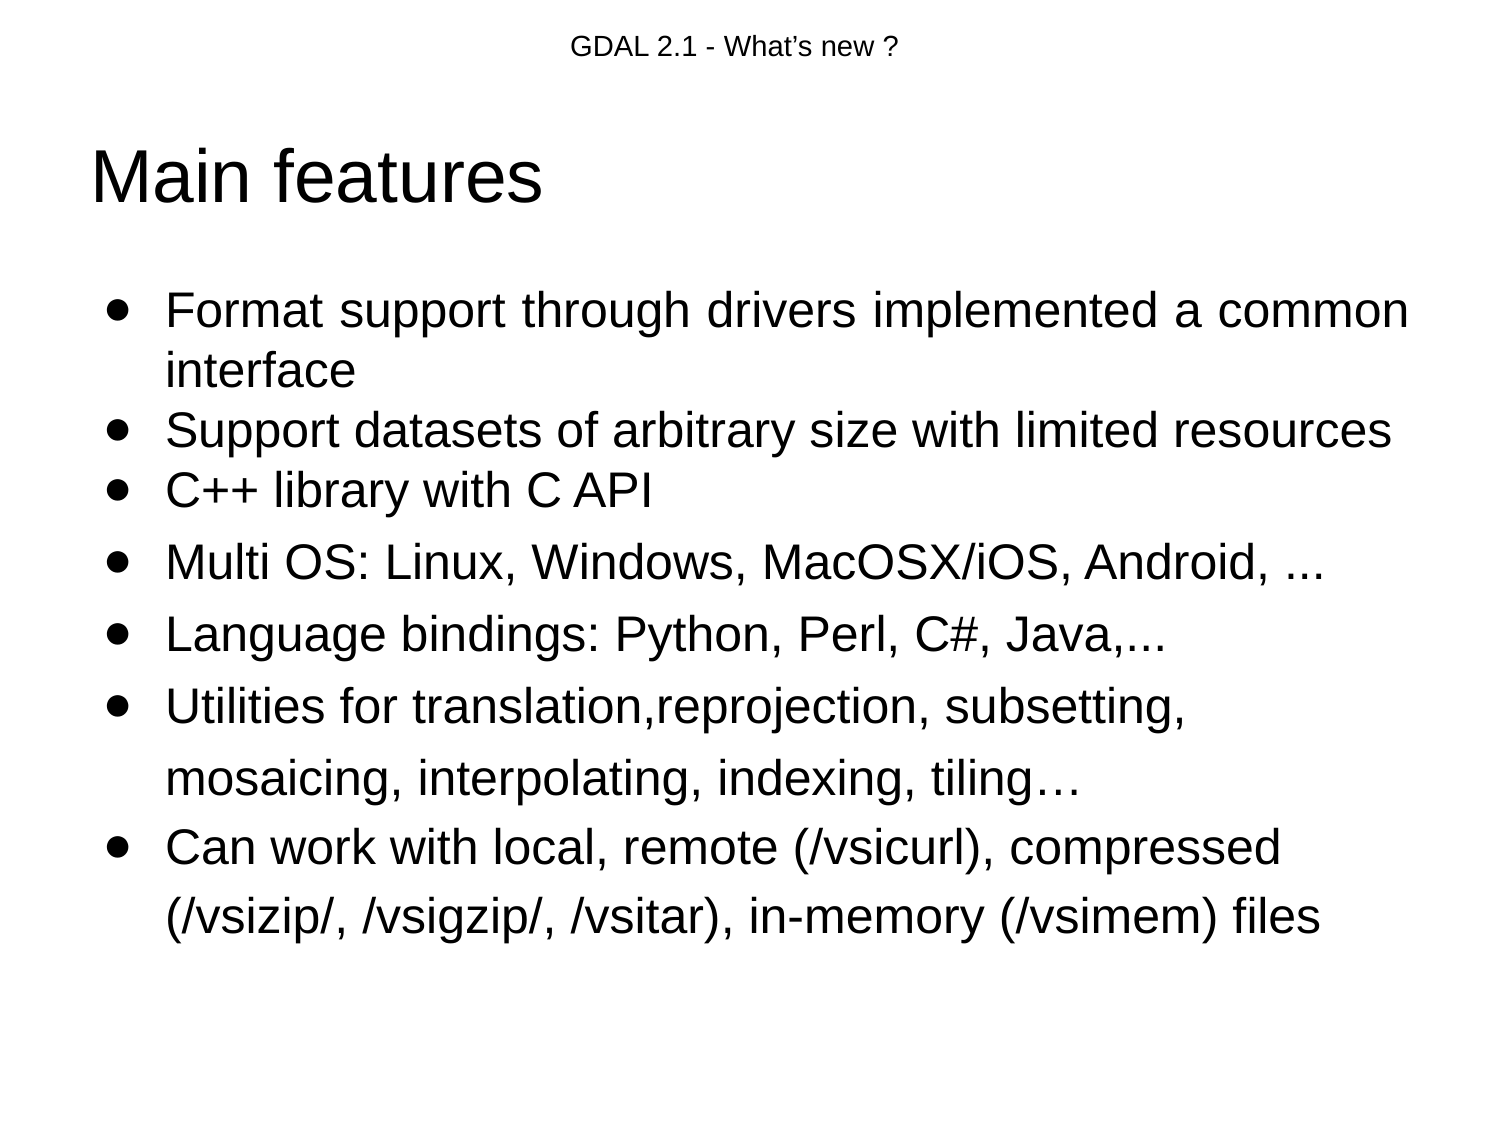

# Main features
Format support through drivers implemented a common interface
Support datasets of arbitrary size with limited resources
C++ library with C API
Multi OS: Linux, Windows, MacOSX/iOS, Android, ...
Language bindings: Python, Perl, C#, Java,...
Utilities for translation,reprojection, subsetting, mosaicing, interpolating, indexing, tiling…
Can work with local, remote (/vsicurl), compressed (/vsizip/, /vsigzip/, /vsitar), in-memory (/vsimem) files